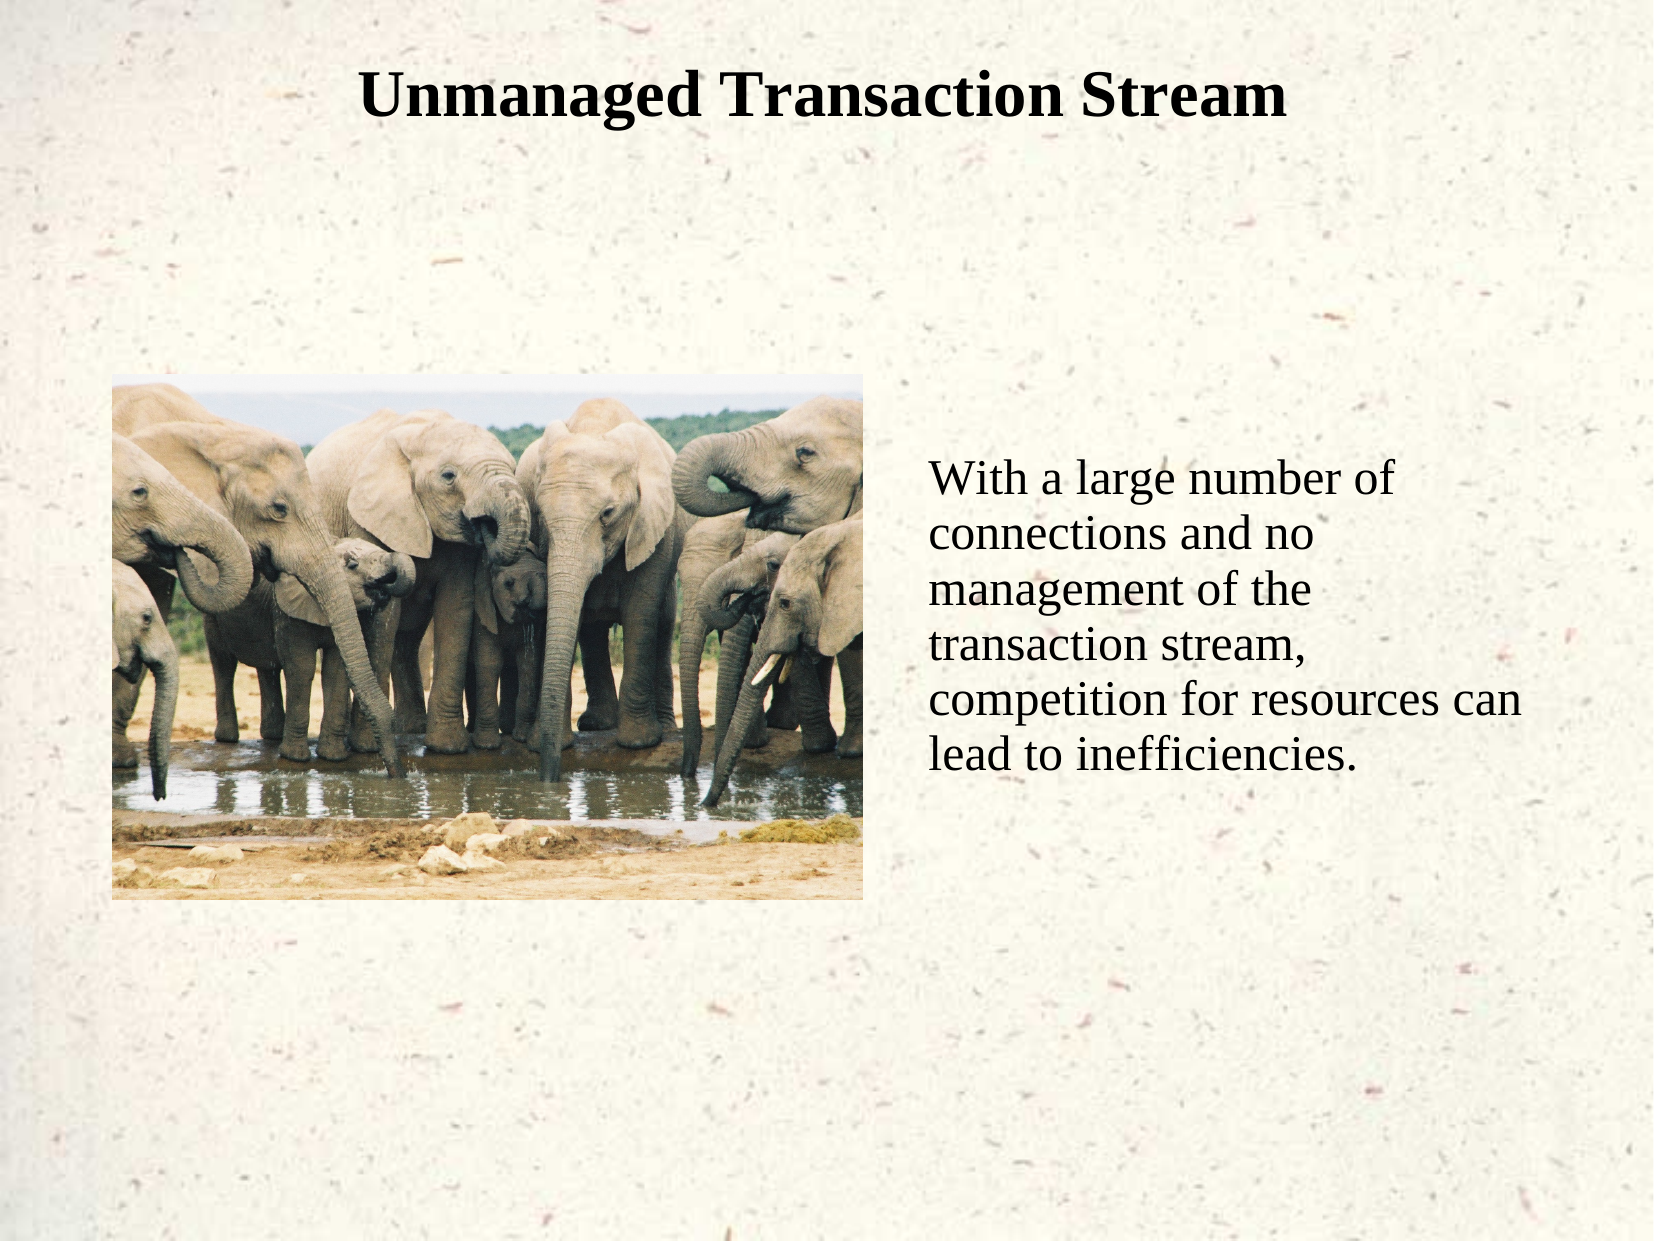

# Unmanaged Transaction Stream
With a large number of connections and no management of the transaction stream, competition for resources can lead to inefficiencies.